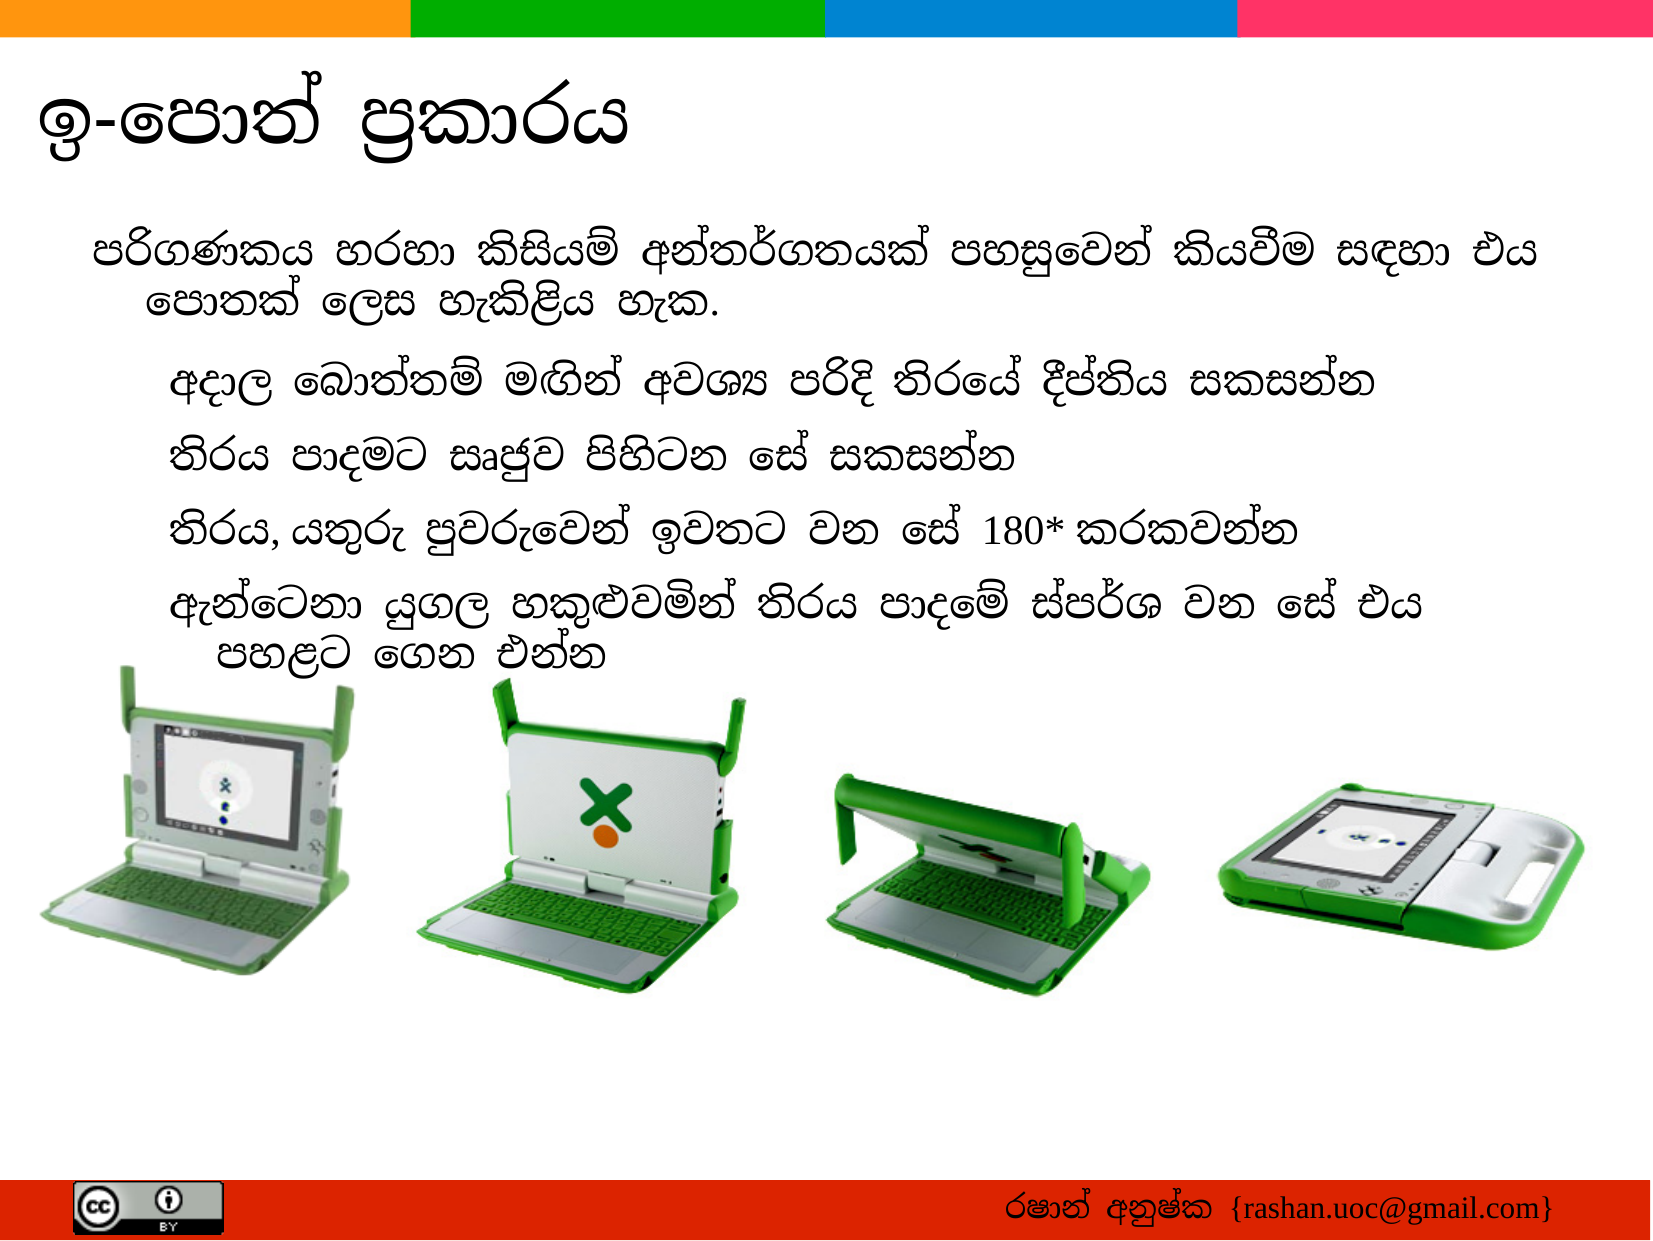

# ඉ-පොත් ප්‍රකාරය
පරිගණකය හරහා කිසියම් අන්තර්ගතයක් පහසුවෙන් කියවීම සඳහා එය පොතක් ලෙස හැකිළිය හැක.
අදාල බොත්තම් මඟින් අවශ්‍ය පරිදි තිරයේ දීප්තිය සකසන්න
තිරය පාදමට සෘජුව පිහිටන සේ සකසන්න
තිරය, යතුරු පුවරුවෙන් ඉවතට වන සේ 180* කරකවන්න
ඇන්ටෙනා යුගල හකුළුවමින් තිරය පාදමේ ස්පර්ශ වන සේ එය පහළට ගෙන එන්න